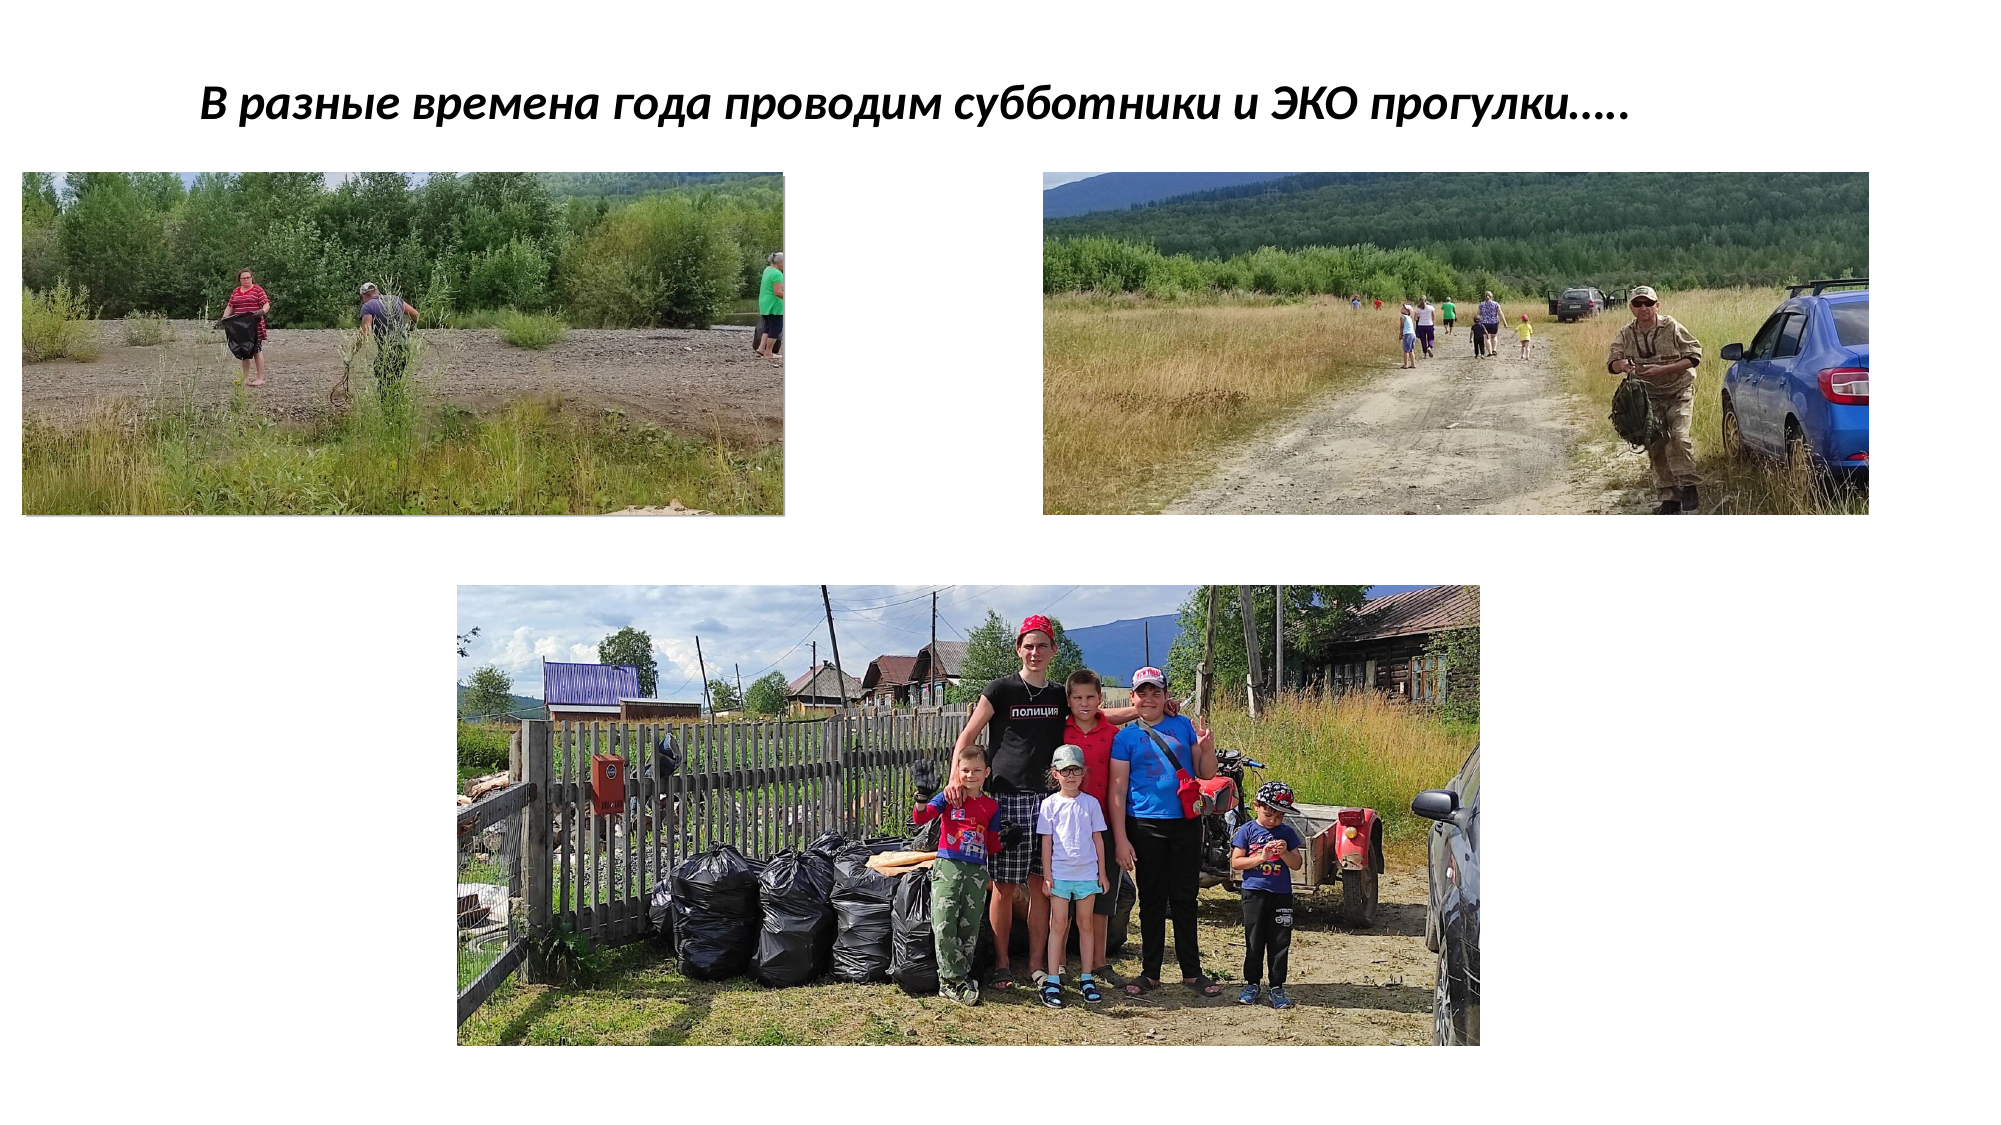

В разные времена года проводим субботники и ЭКО прогулки…..